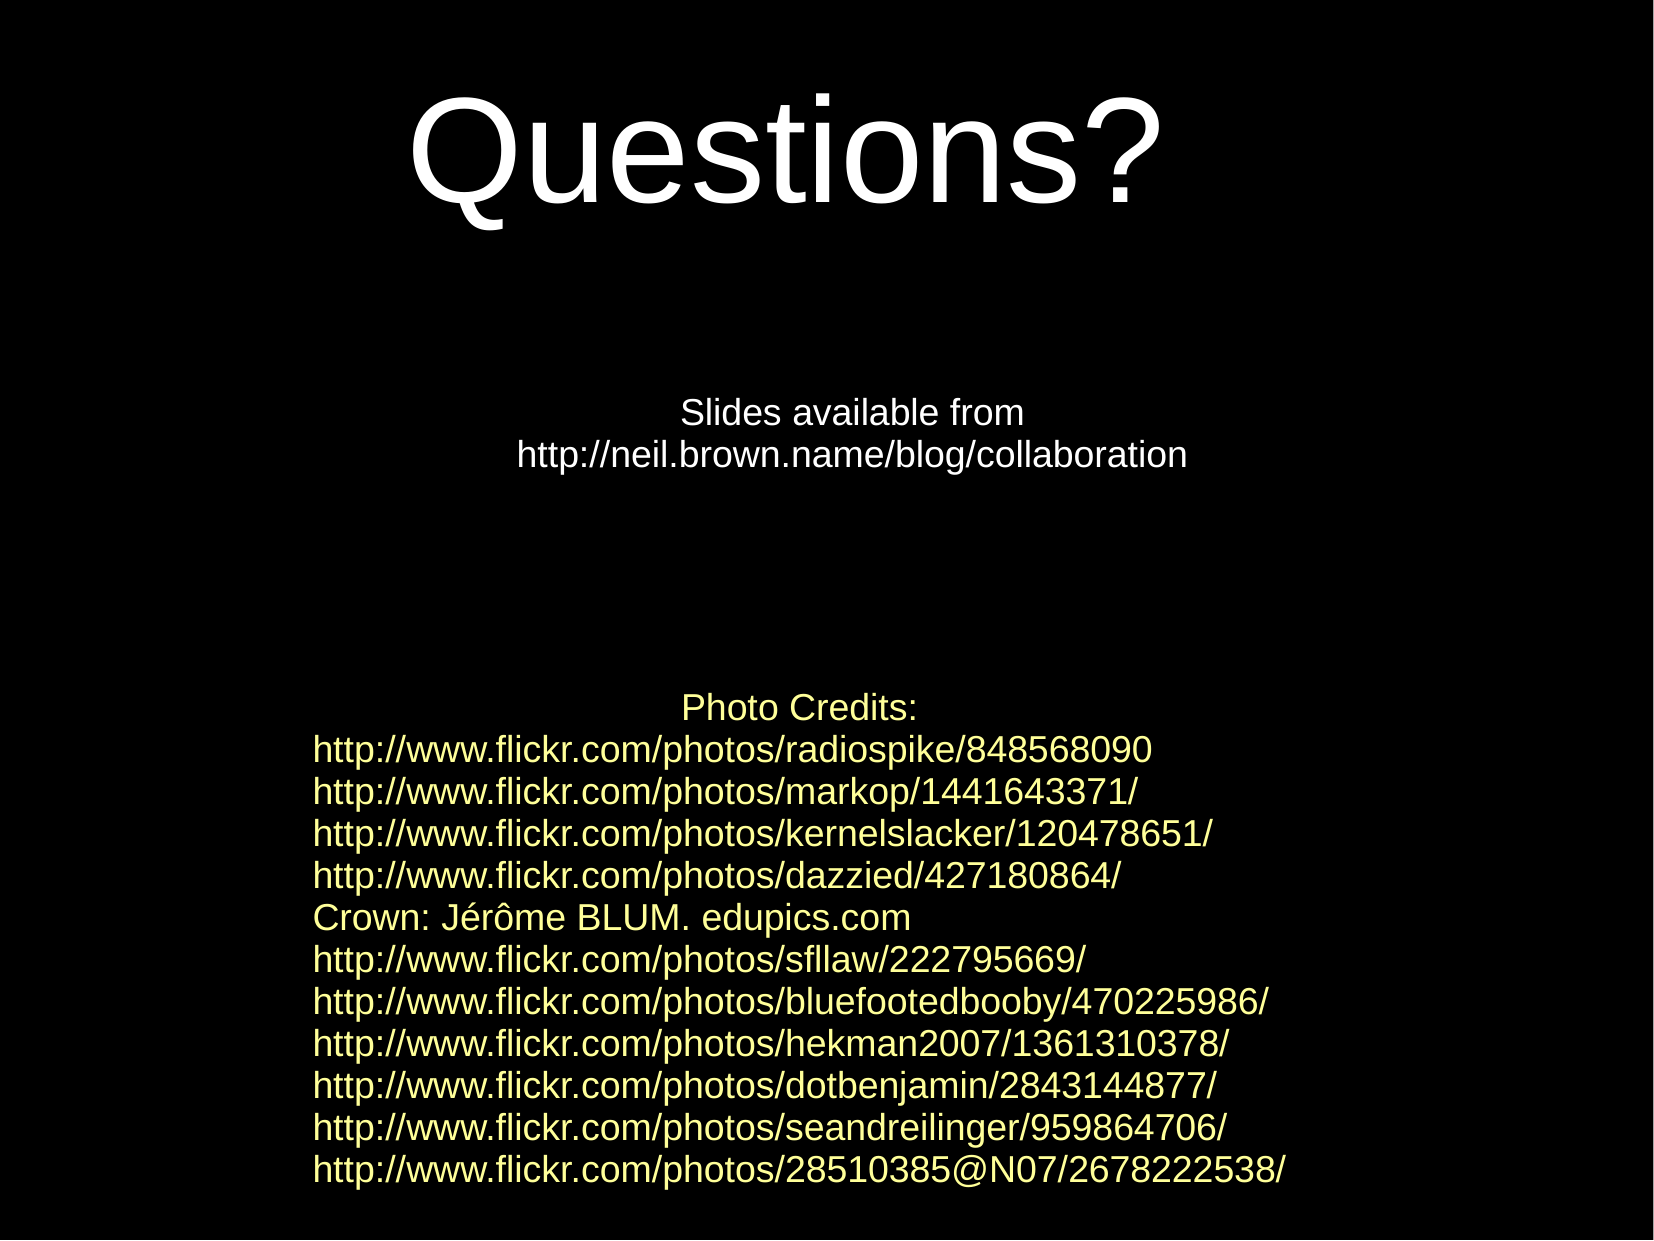

Questions?
Slides available from
http://neil.brown.name/blog/collaboration
Photo Credits:
http://www.flickr.com/photos/radiospike/848568090
http://www.flickr.com/photos/markop/1441643371/
http://www.flickr.com/photos/kernelslacker/120478651/
http://www.flickr.com/photos/dazzied/427180864/
Crown: Jérôme BLUM. edupics.com
http://www.flickr.com/photos/sfllaw/222795669/
http://www.flickr.com/photos/bluefootedbooby/470225986/
http://www.flickr.com/photos/hekman2007/1361310378/
http://www.flickr.com/photos/dotbenjamin/2843144877/
http://www.flickr.com/photos/seandreilinger/959864706/
http://www.flickr.com/photos/28510385@N07/2678222538/